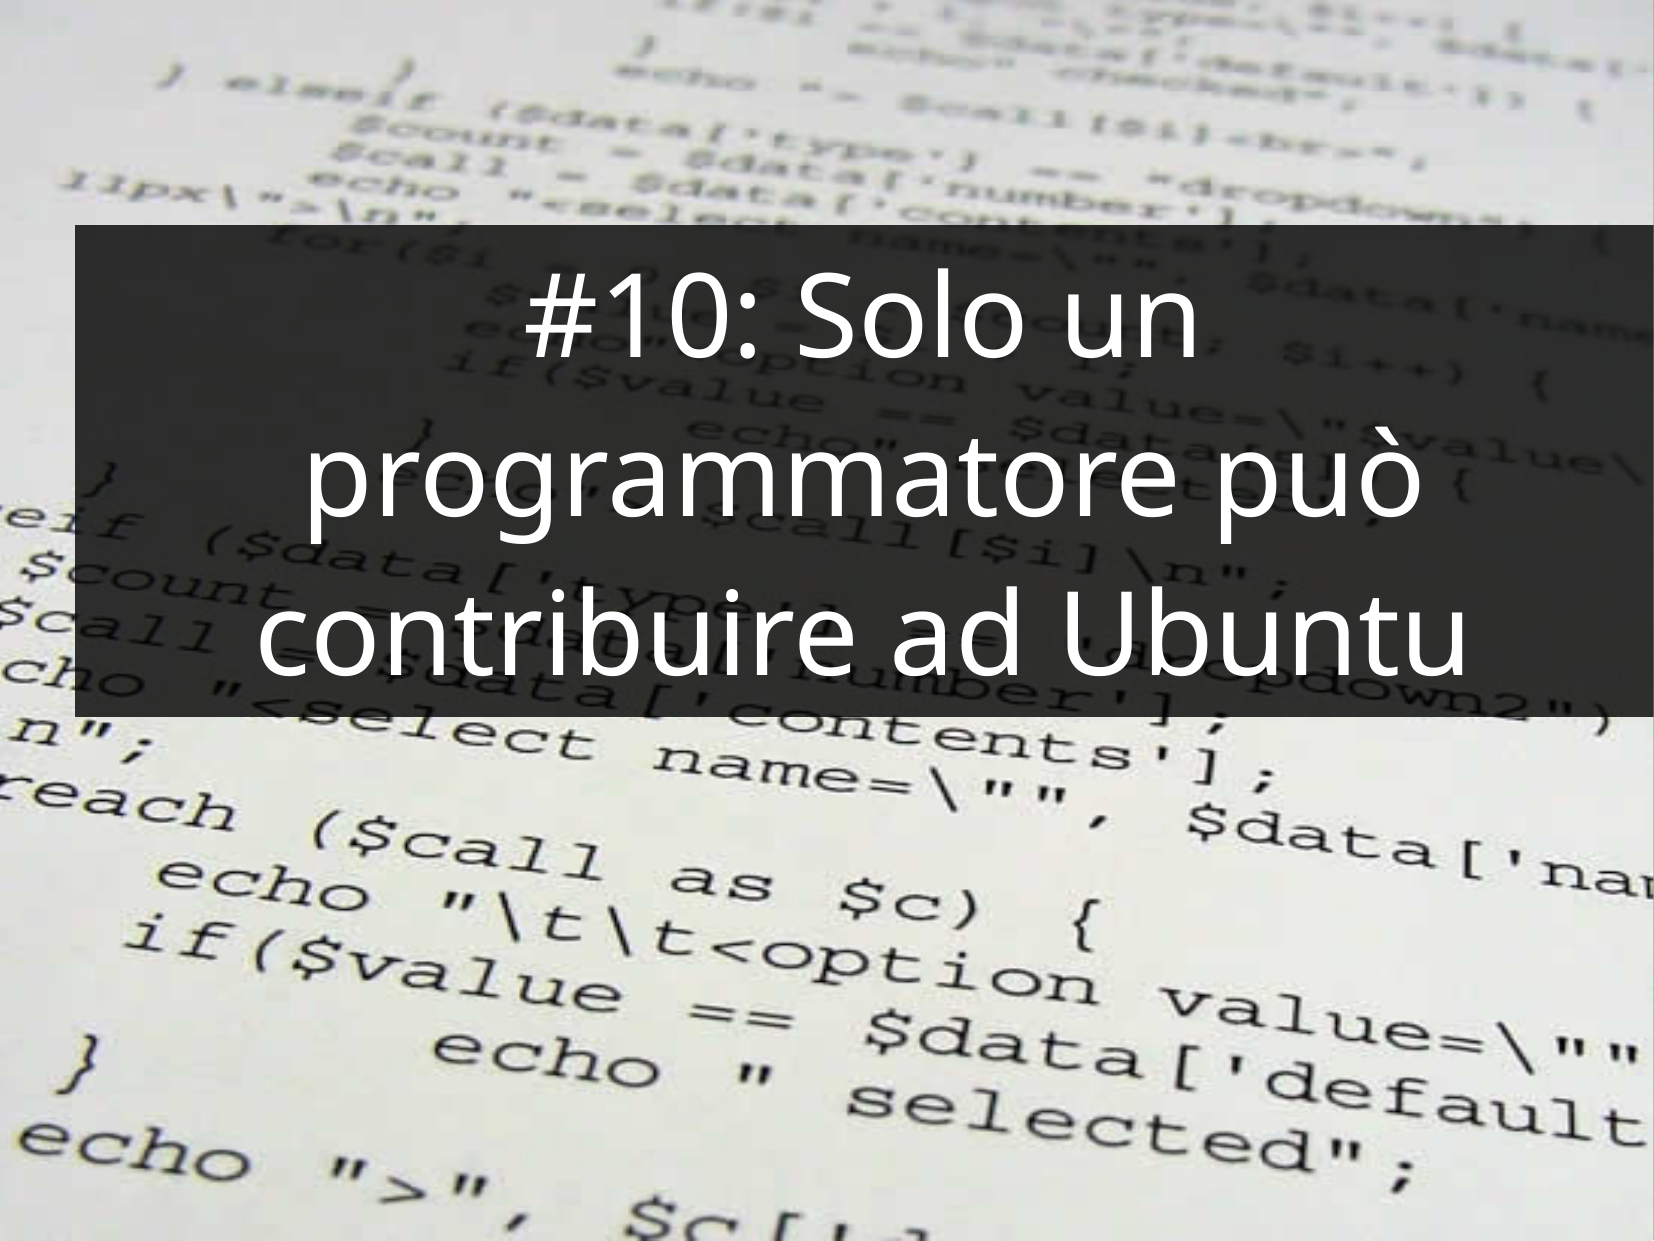

#10: Solo un programmatore può contribuire ad Ubuntu